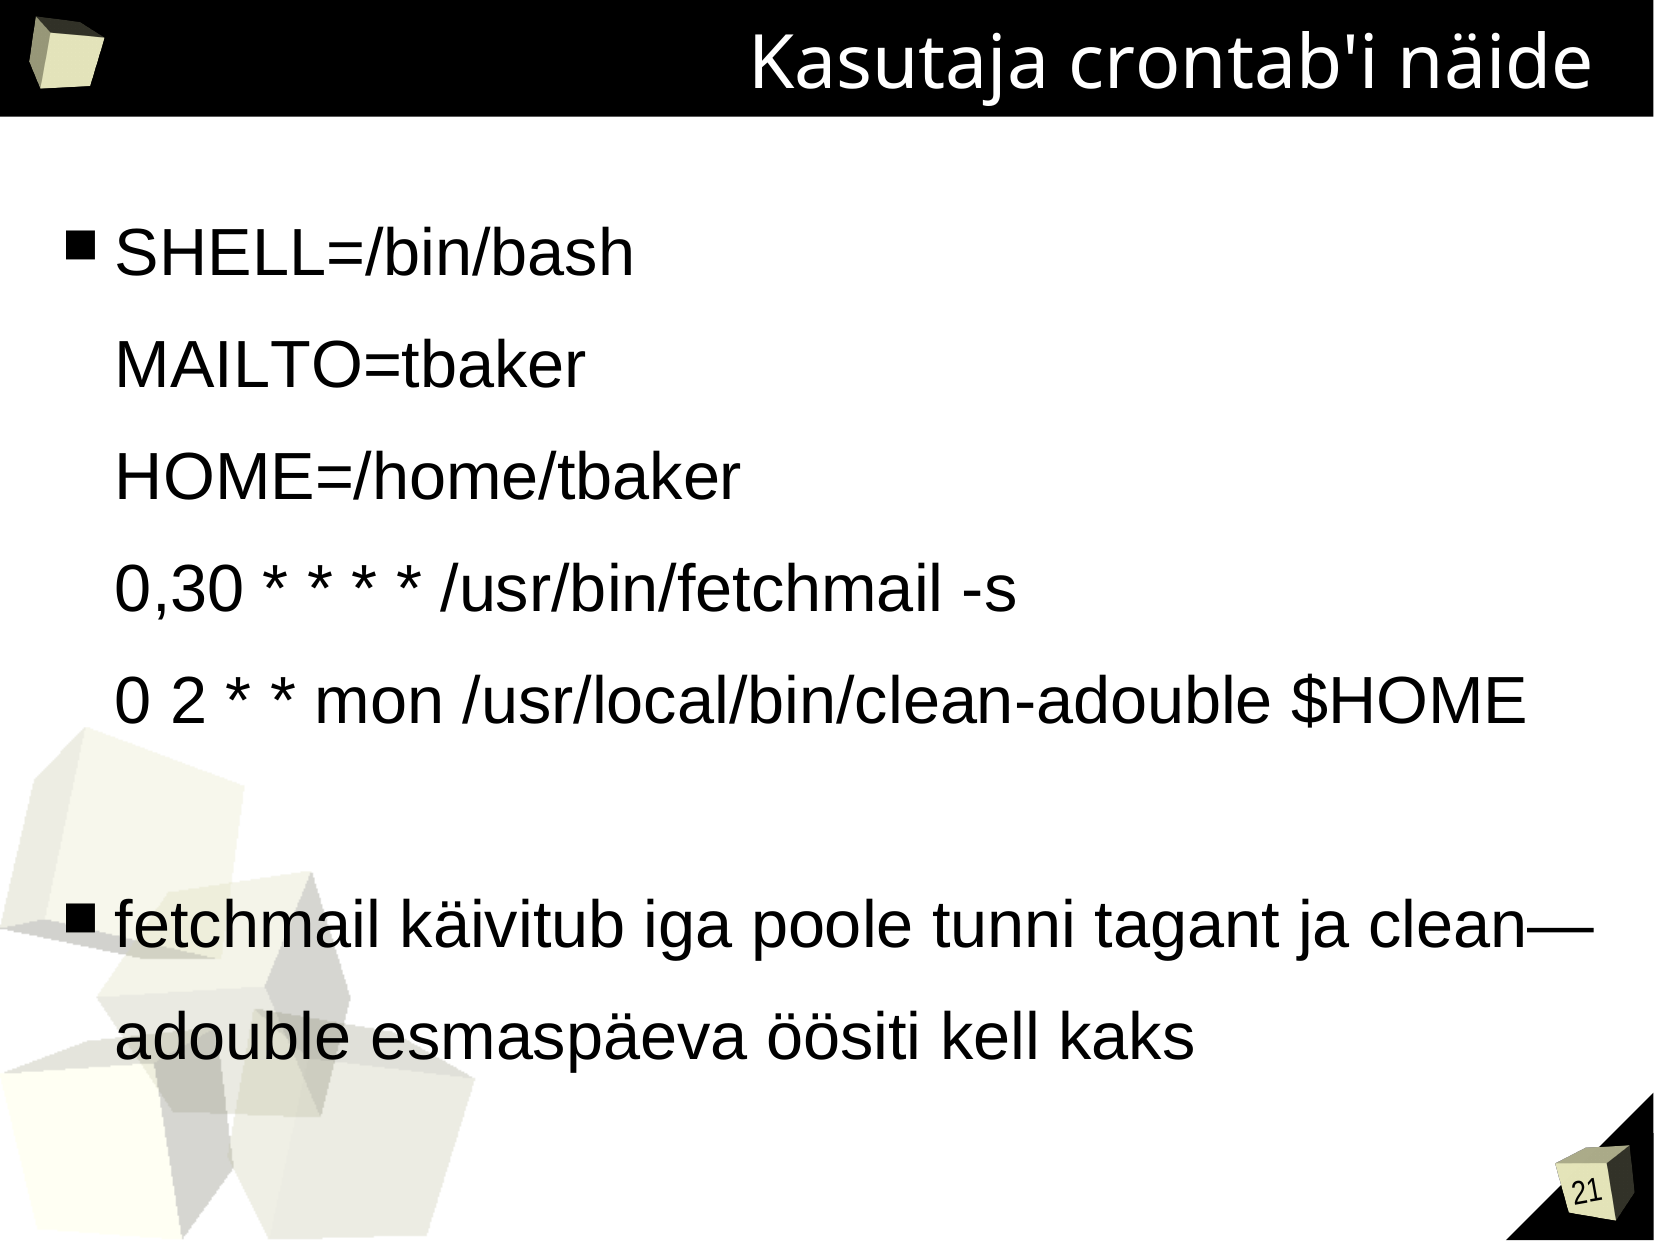

# Kasutaja crontab'i näide
SHELL=/bin/bash
MAILTO=tbaker
HOME=/home/tbaker
0,30 * * * * /usr/bin/fetchmail -s
0 2 * * mon /usr/local/bin/clean-adouble $HOME
fetchmail käivitub iga poole tunni tagant ja clean—adouble esmaspäeva öösiti kell kaks